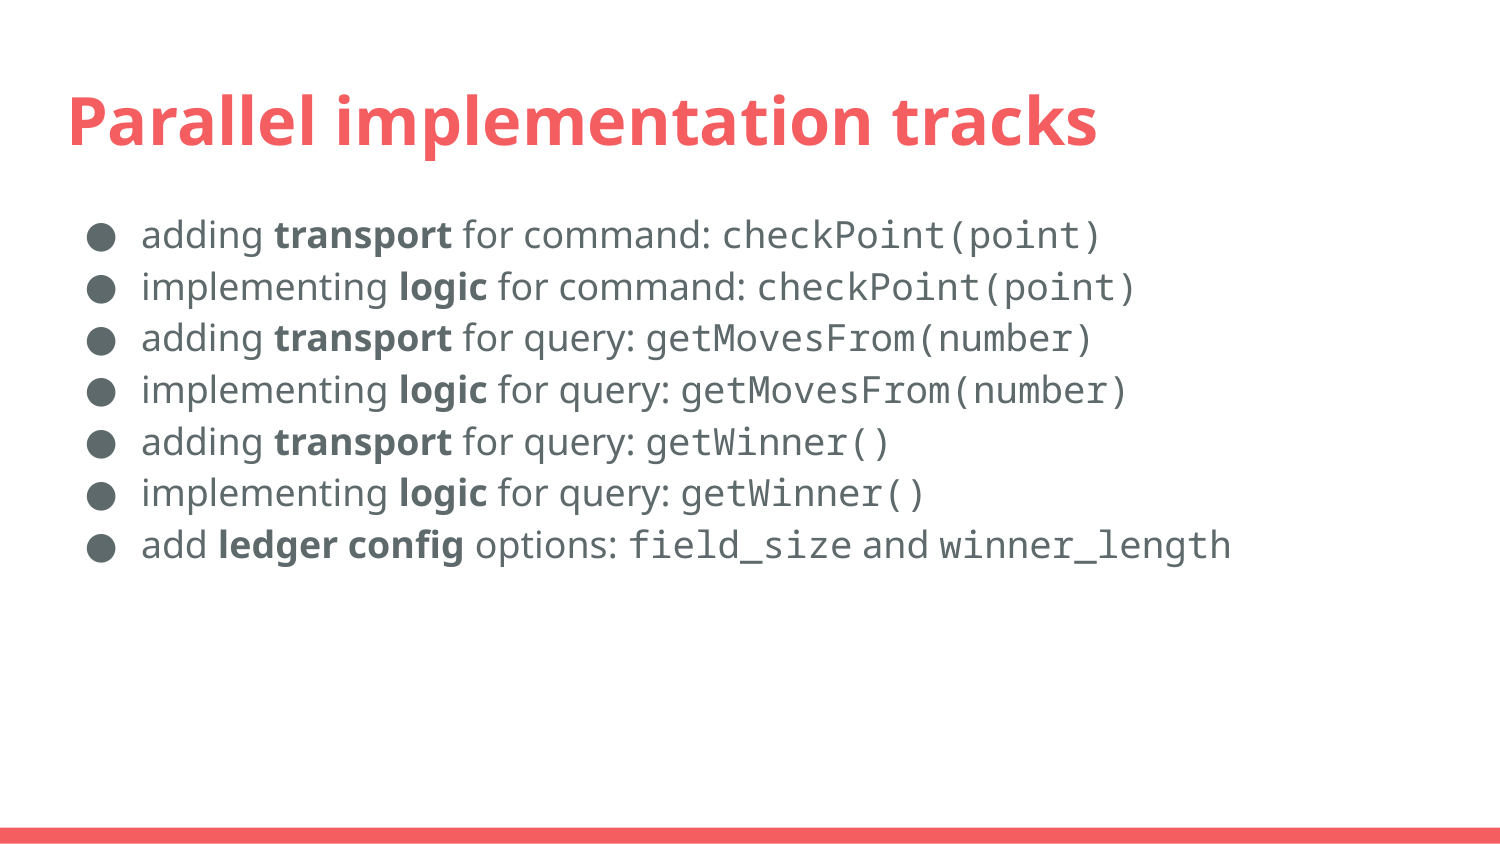

# Parallel implementation tracks
adding transport for command: checkPoint(point)
implementing logic for command: checkPoint(point)
adding transport for query: getMovesFrom(number)
implementing logic for query: getMovesFrom(number)
adding transport for query: getWinner()
implementing logic for query: getWinner()
add ledger config options: field_size and winner_length